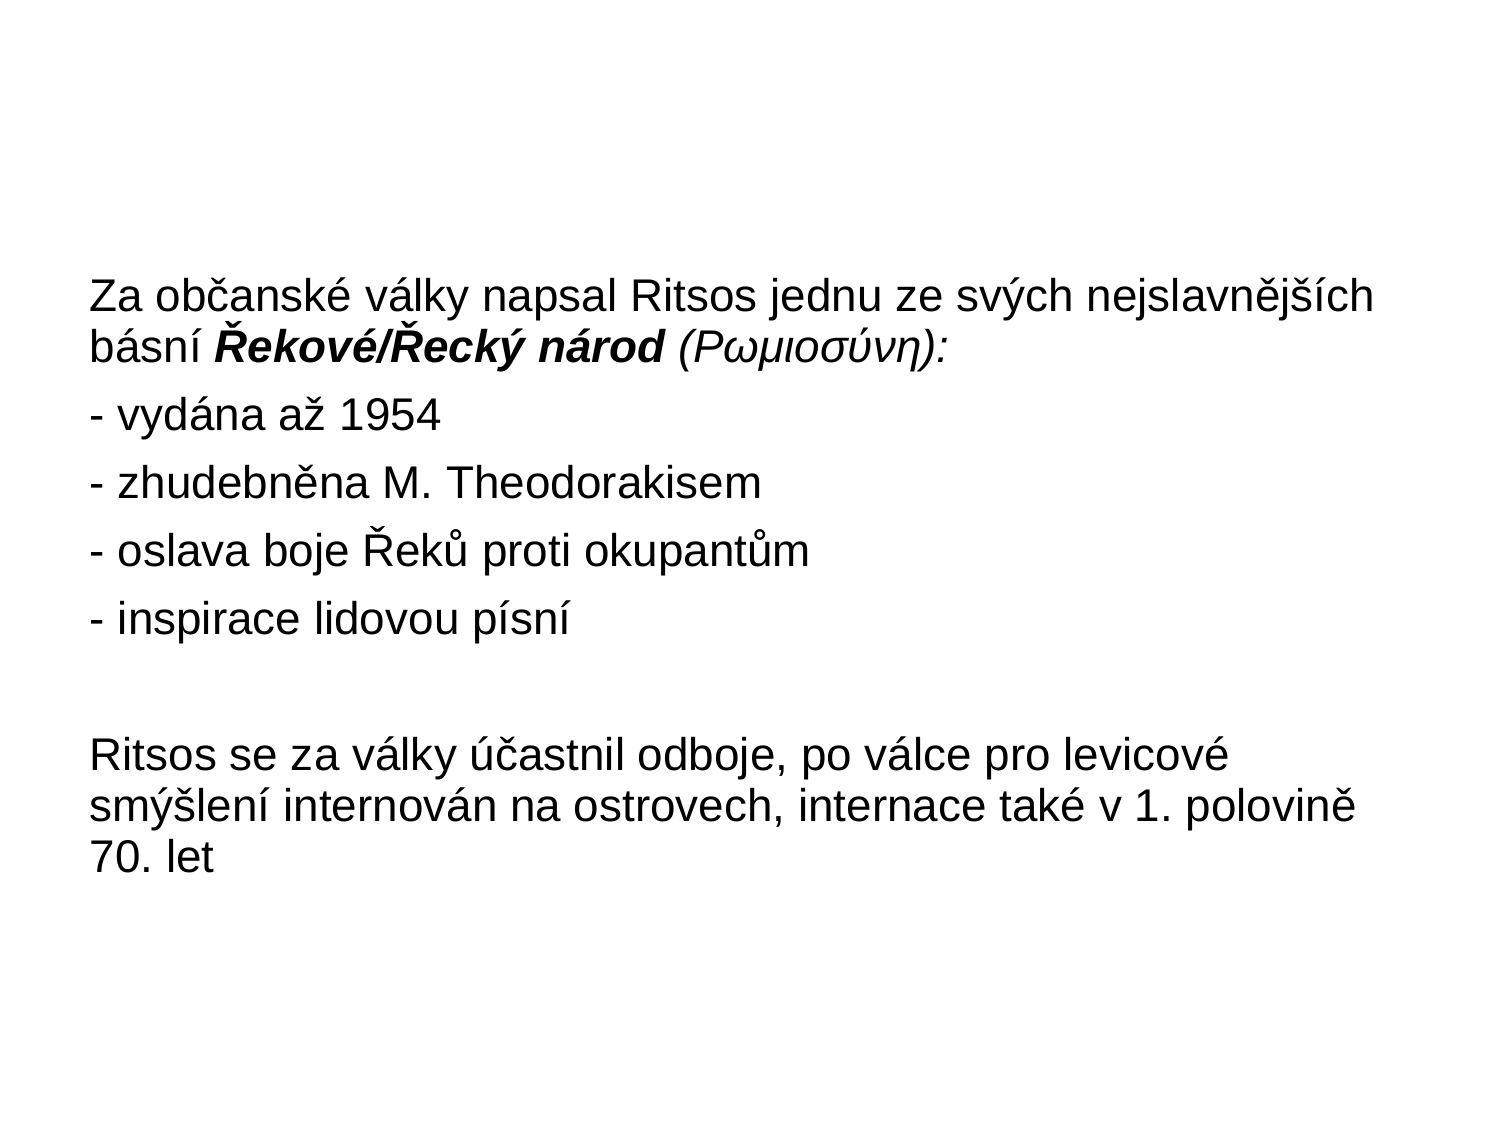

#
Za občanské války napsal Ritsos jednu ze svých nejslavnějších básní Řekové/Řecký národ (Ρωμιοσύνη):
- vydána až 1954
- zhudebněna M. Theodorakisem
- oslava boje Řeků proti okupantům
- inspirace lidovou písní
Ritsos se za války účastnil odboje, po válce pro levicové smýšlení internován na ostrovech, internace také v 1. polovině 70. let